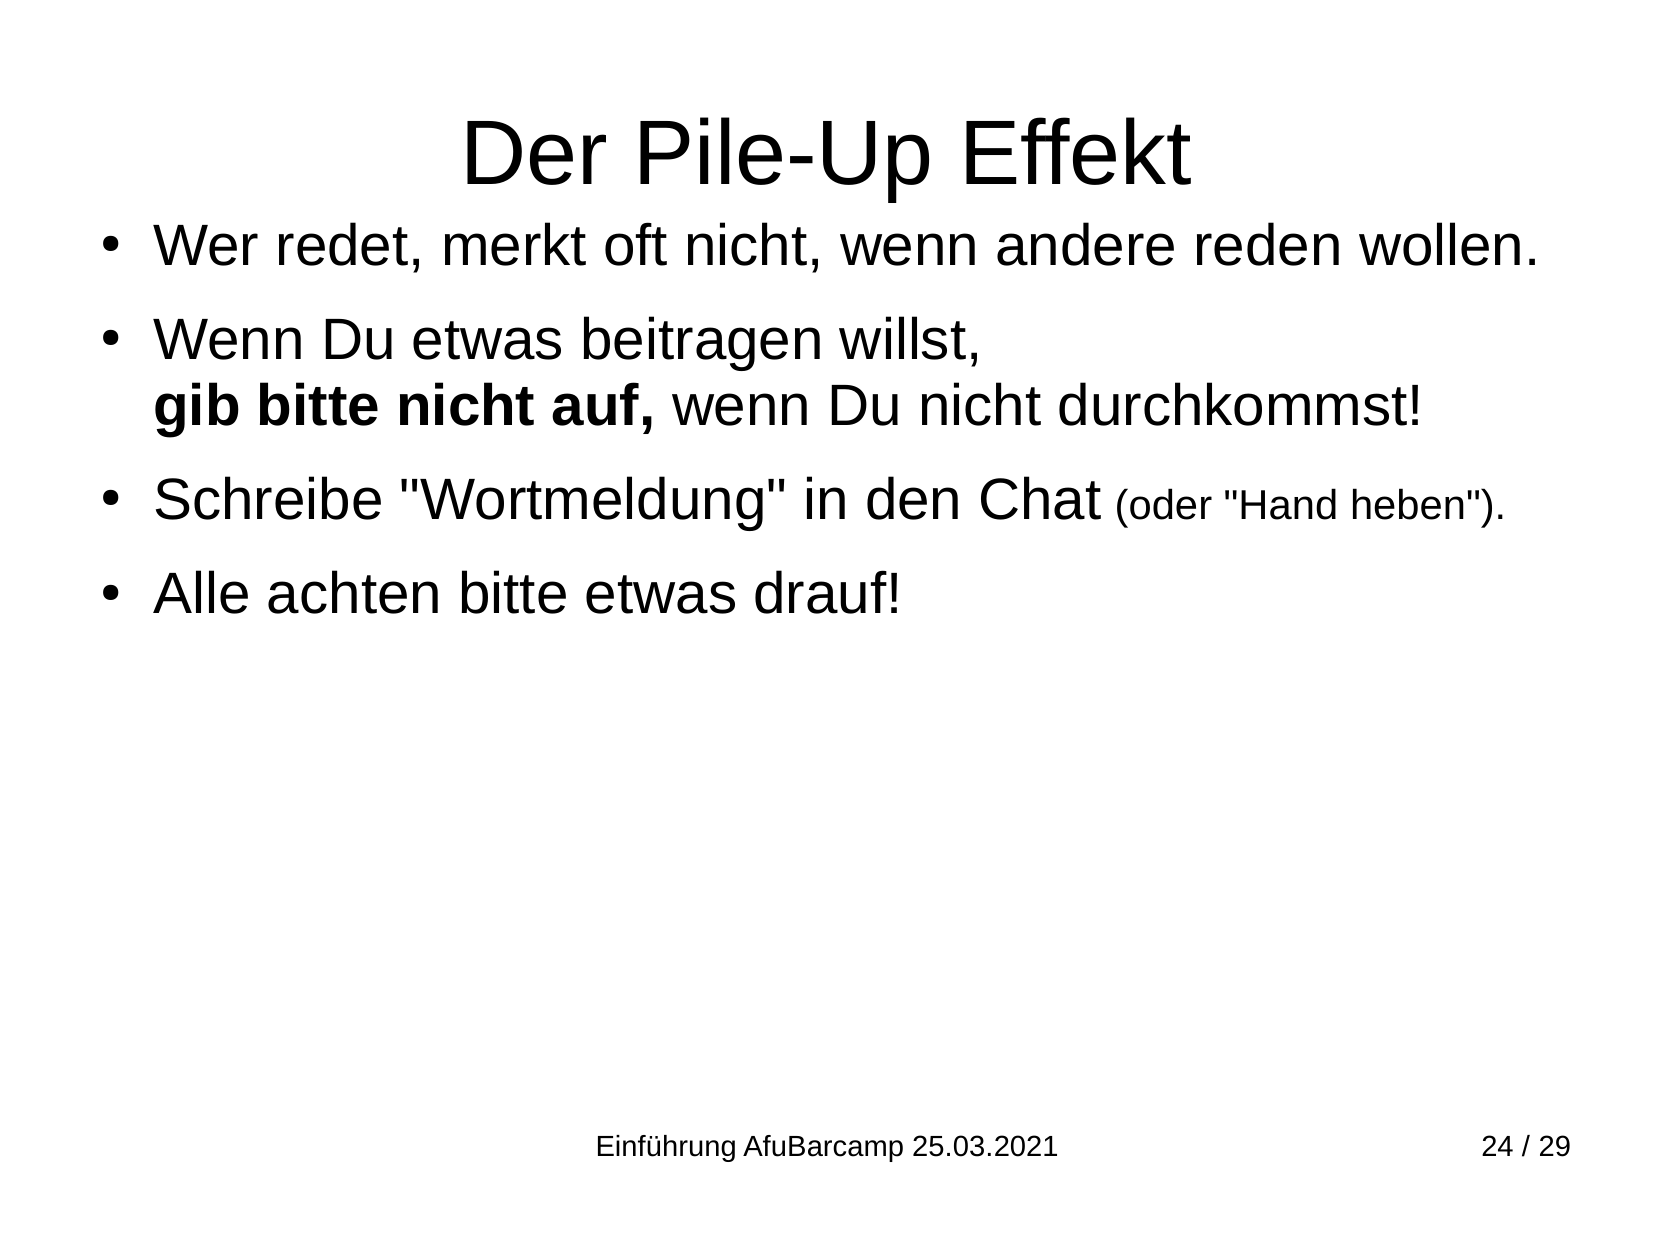

# Der Pile-Up Effekt
Wer redet, merkt oft nicht, wenn andere reden wollen.
Wenn Du etwas beitragen willst,
gib bitte nicht auf, wenn Du nicht durchkommst!
Schreibe "Wortmeldung" in den Chat (oder "Hand heben").
Alle achten bitte etwas drauf!